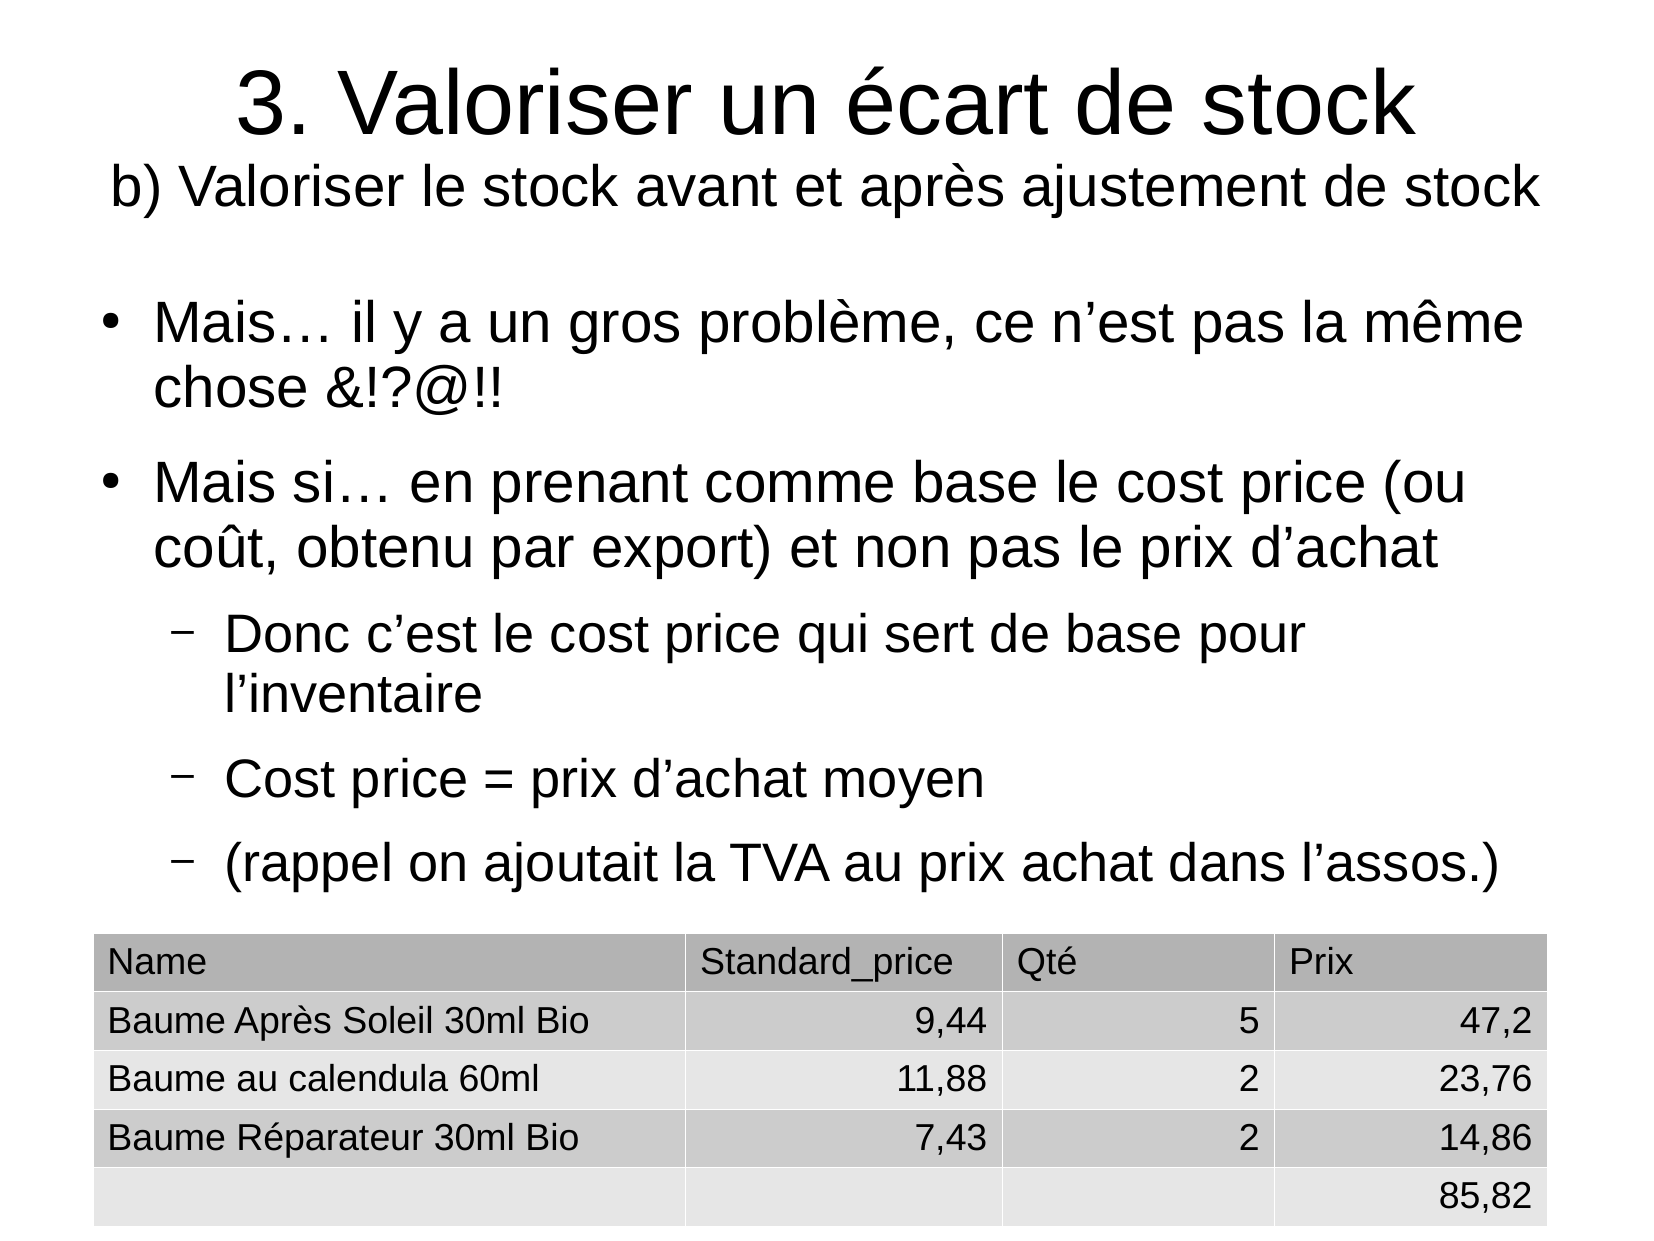

# 3. Valoriser un écart de stock b) Valoriser le stock avant et après ajustement de stock
Mais… il y a un gros problème, ce n’est pas la même chose &!?@!!
Mais si… en prenant comme base le cost price (ou coût, obtenu par export) et non pas le prix d’achat
Donc c’est le cost price qui sert de base pour l’inventaire
Cost price = prix d’achat moyen
(rappel on ajoutait la TVA au prix achat dans l’assos.)
| Name | Standard\_price | Qté | Prix |
| --- | --- | --- | --- |
| Baume Après Soleil 30ml Bio | 9,44 | 5 | 47,2 |
| Baume au calendula 60ml | 11,88 | 2 | 23,76 |
| Baume Réparateur 30ml Bio | 7,43 | 2 | 14,86 |
| | | | 85,82 |